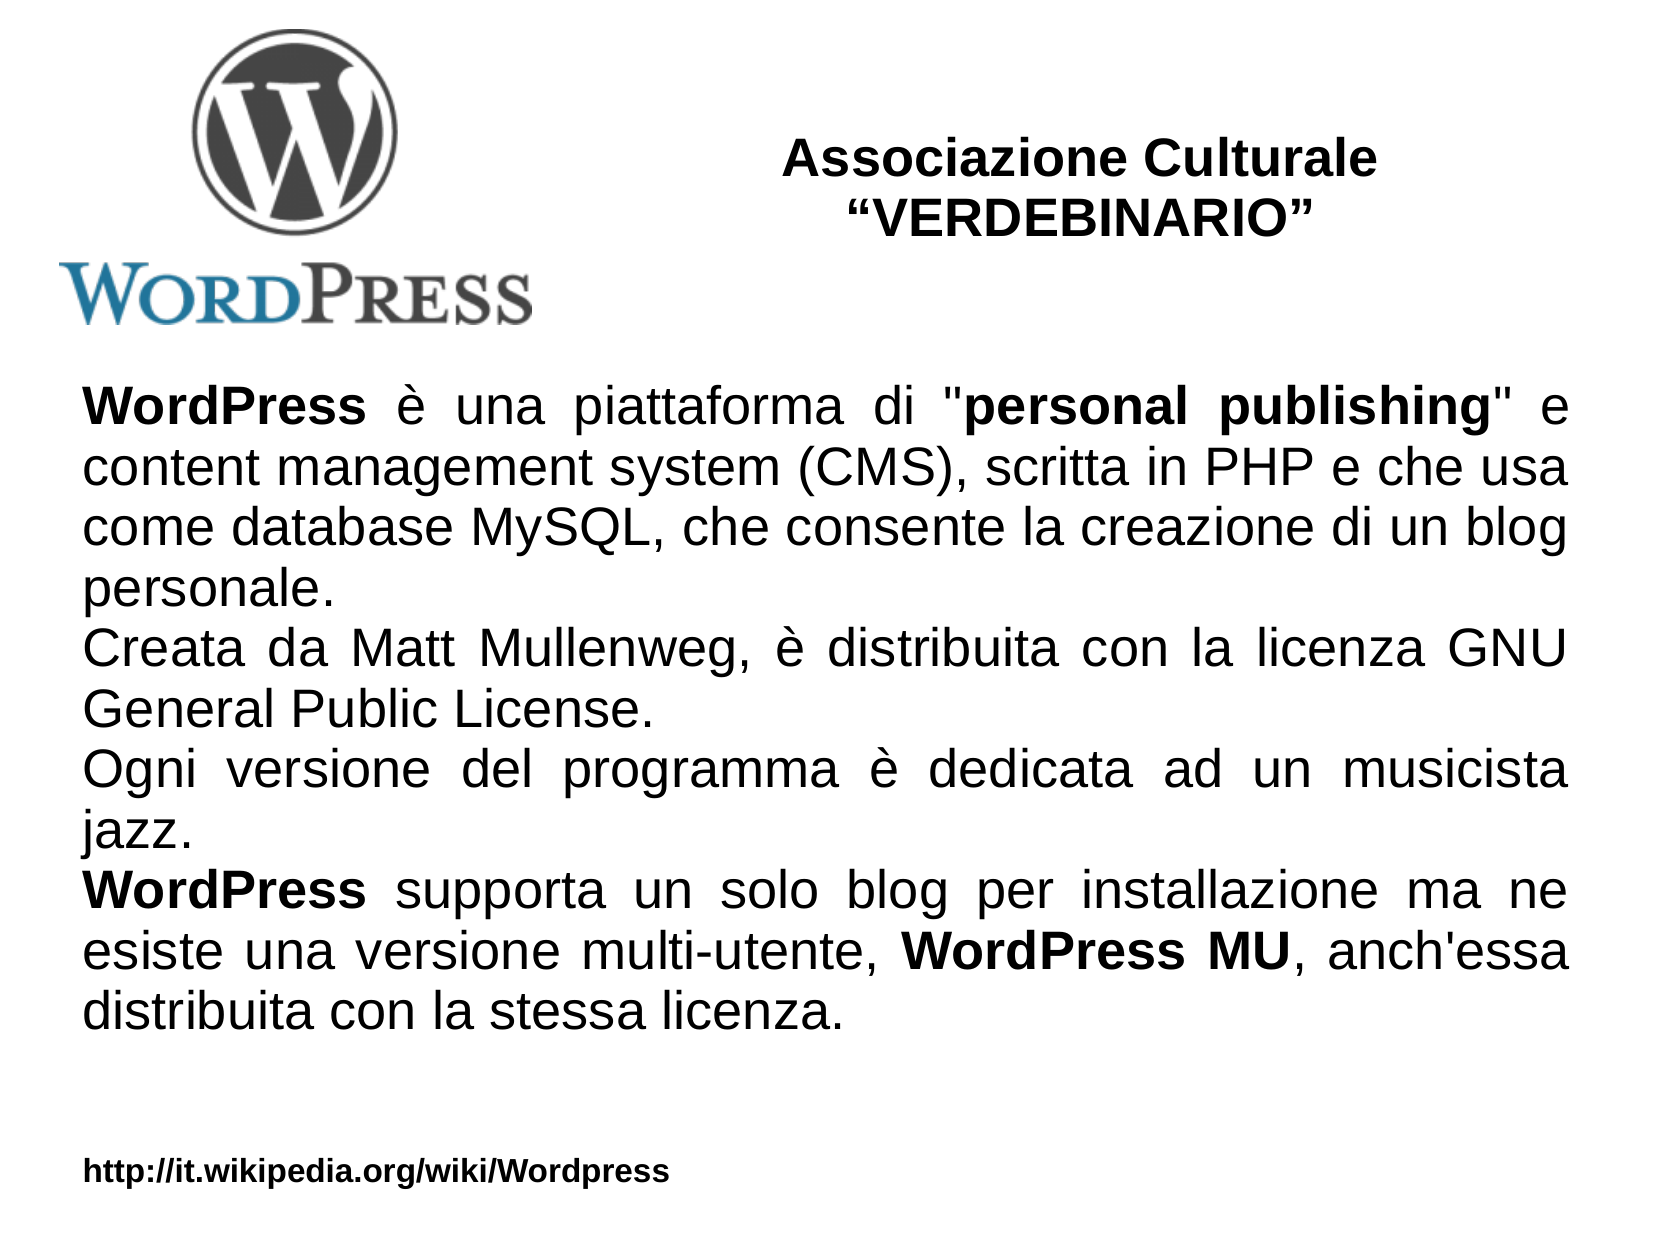

# Associazione Culturale “VERDEBINARIO”
WordPress è una piattaforma di "personal publishing" e content management system (CMS), scritta in PHP e che usa come database MySQL, che consente la creazione di un blog personale.
Creata da Matt Mullenweg, è distribuita con la licenza GNU General Public License.
Ogni versione del programma è dedicata ad un musicista jazz.
WordPress supporta un solo blog per installazione ma ne esiste una versione multi-utente, WordPress MU, anch'essa distribuita con la stessa licenza.
http://it.wikipedia.org/wiki/Wordpress